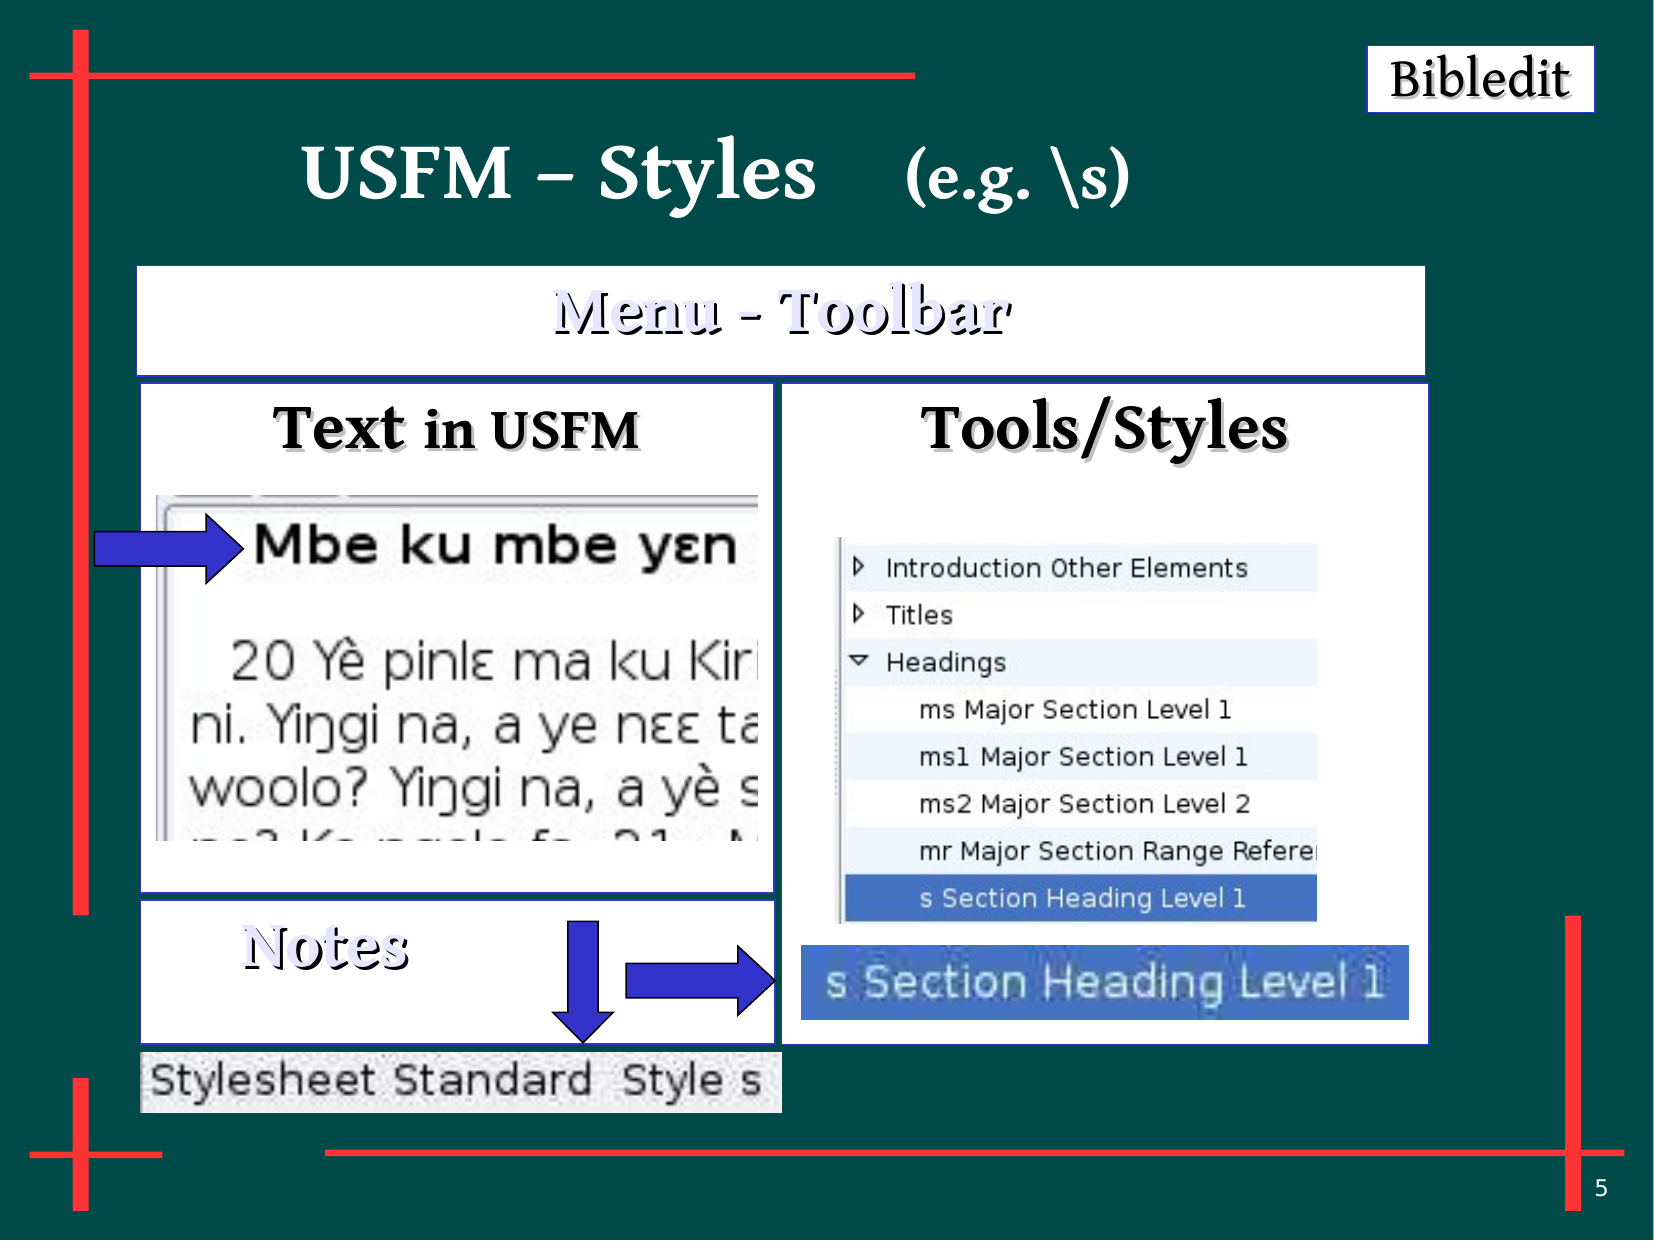

# USFM – Styles (e.g. \s)
Bibledit
Menu - Toolbar
Text in USFM
Tools/Styles
 Notes